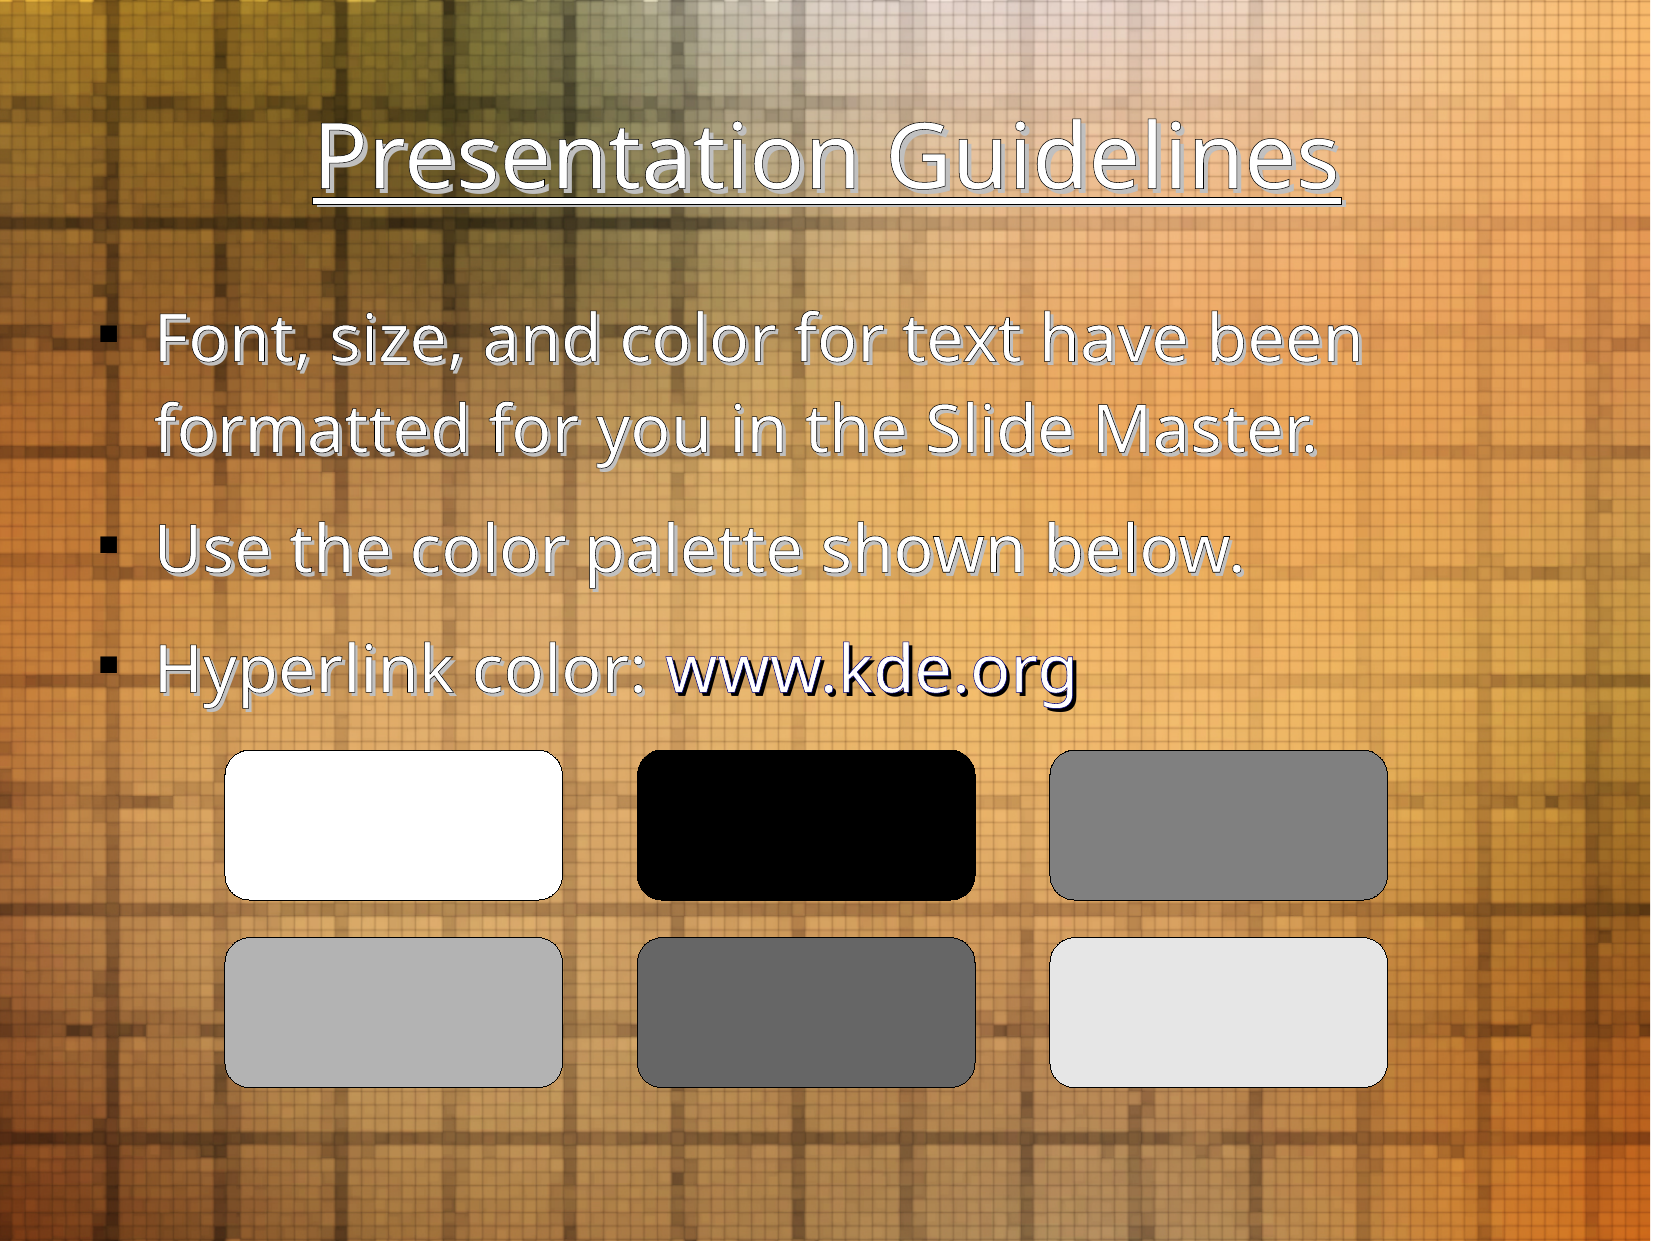

# Presentation Guidelines
Font, size, and color for text have been formatted for you in the Slide Master.
Use the color palette shown below.
Hyperlink color: www.kde.org